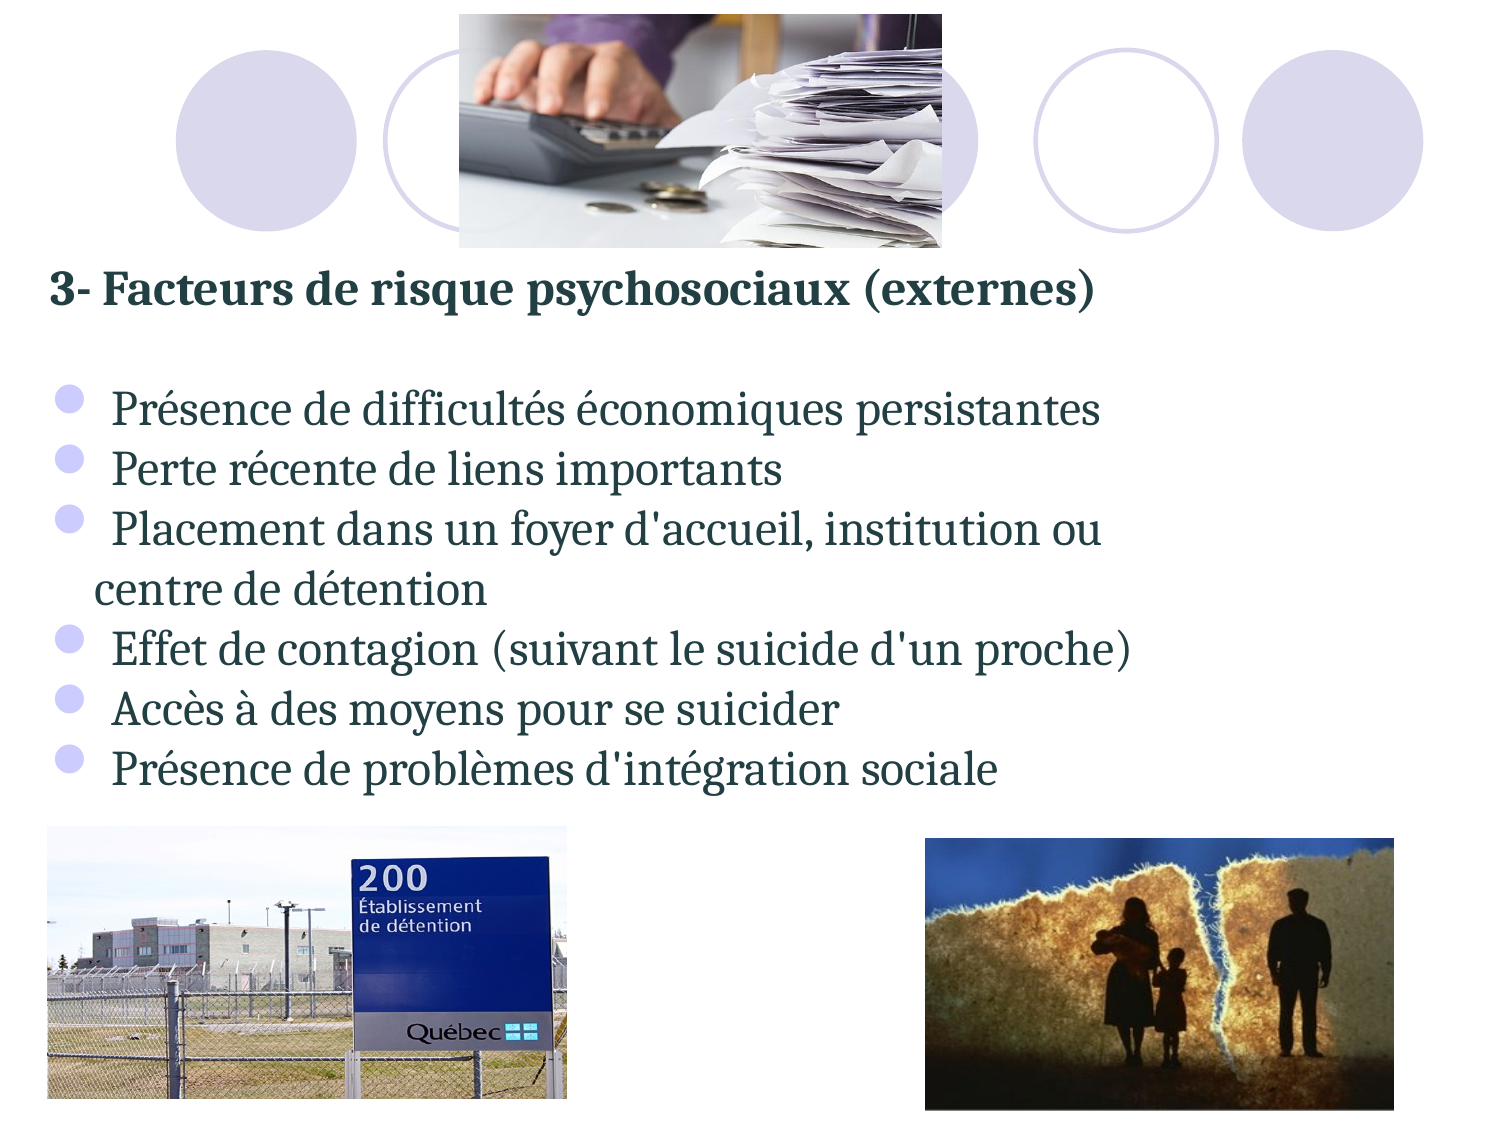

3- Facteurs de risque psychosociaux (externes)
 Présence de difficultés économiques persistantes
 Perte récente de liens importants
 Placement dans un foyer d'accueil, institution ou
 centre de détention
 Effet de contagion (suivant le suicide d'un proche)
 Accès à des moyens pour se suicider
 Présence de problèmes d'intégration sociale